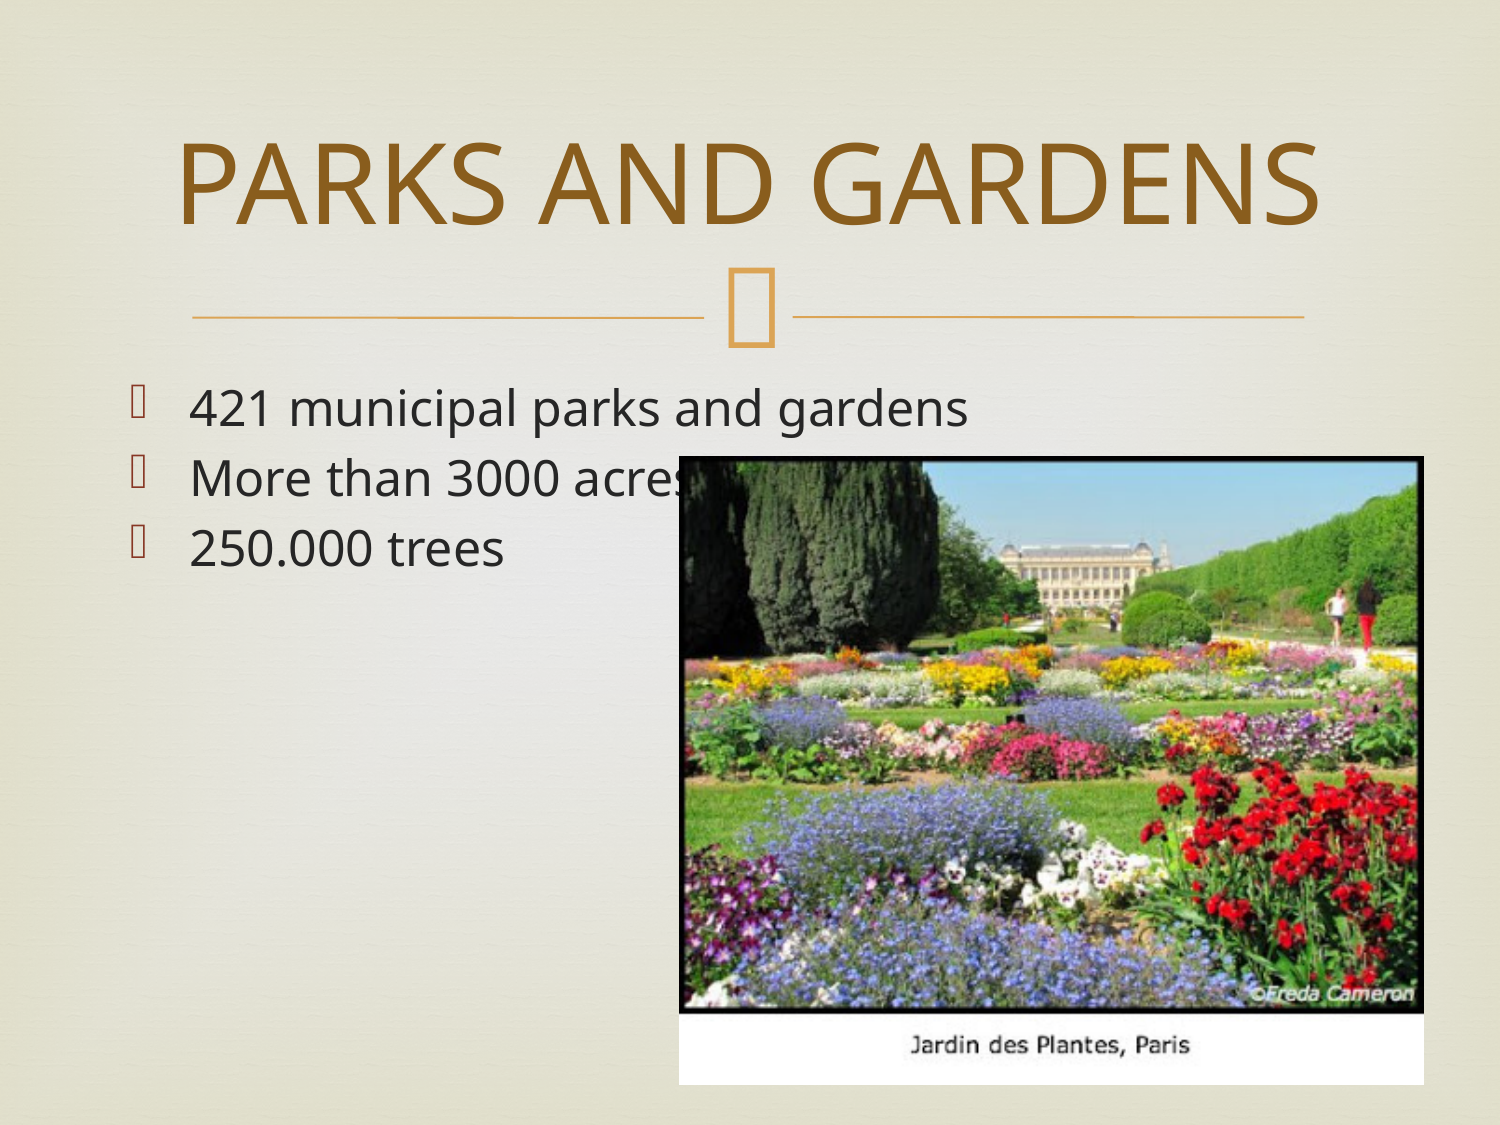

PARKS AND GARDENS
# 421 municipal parks and gardens
More than 3000 acres
250.000 trees